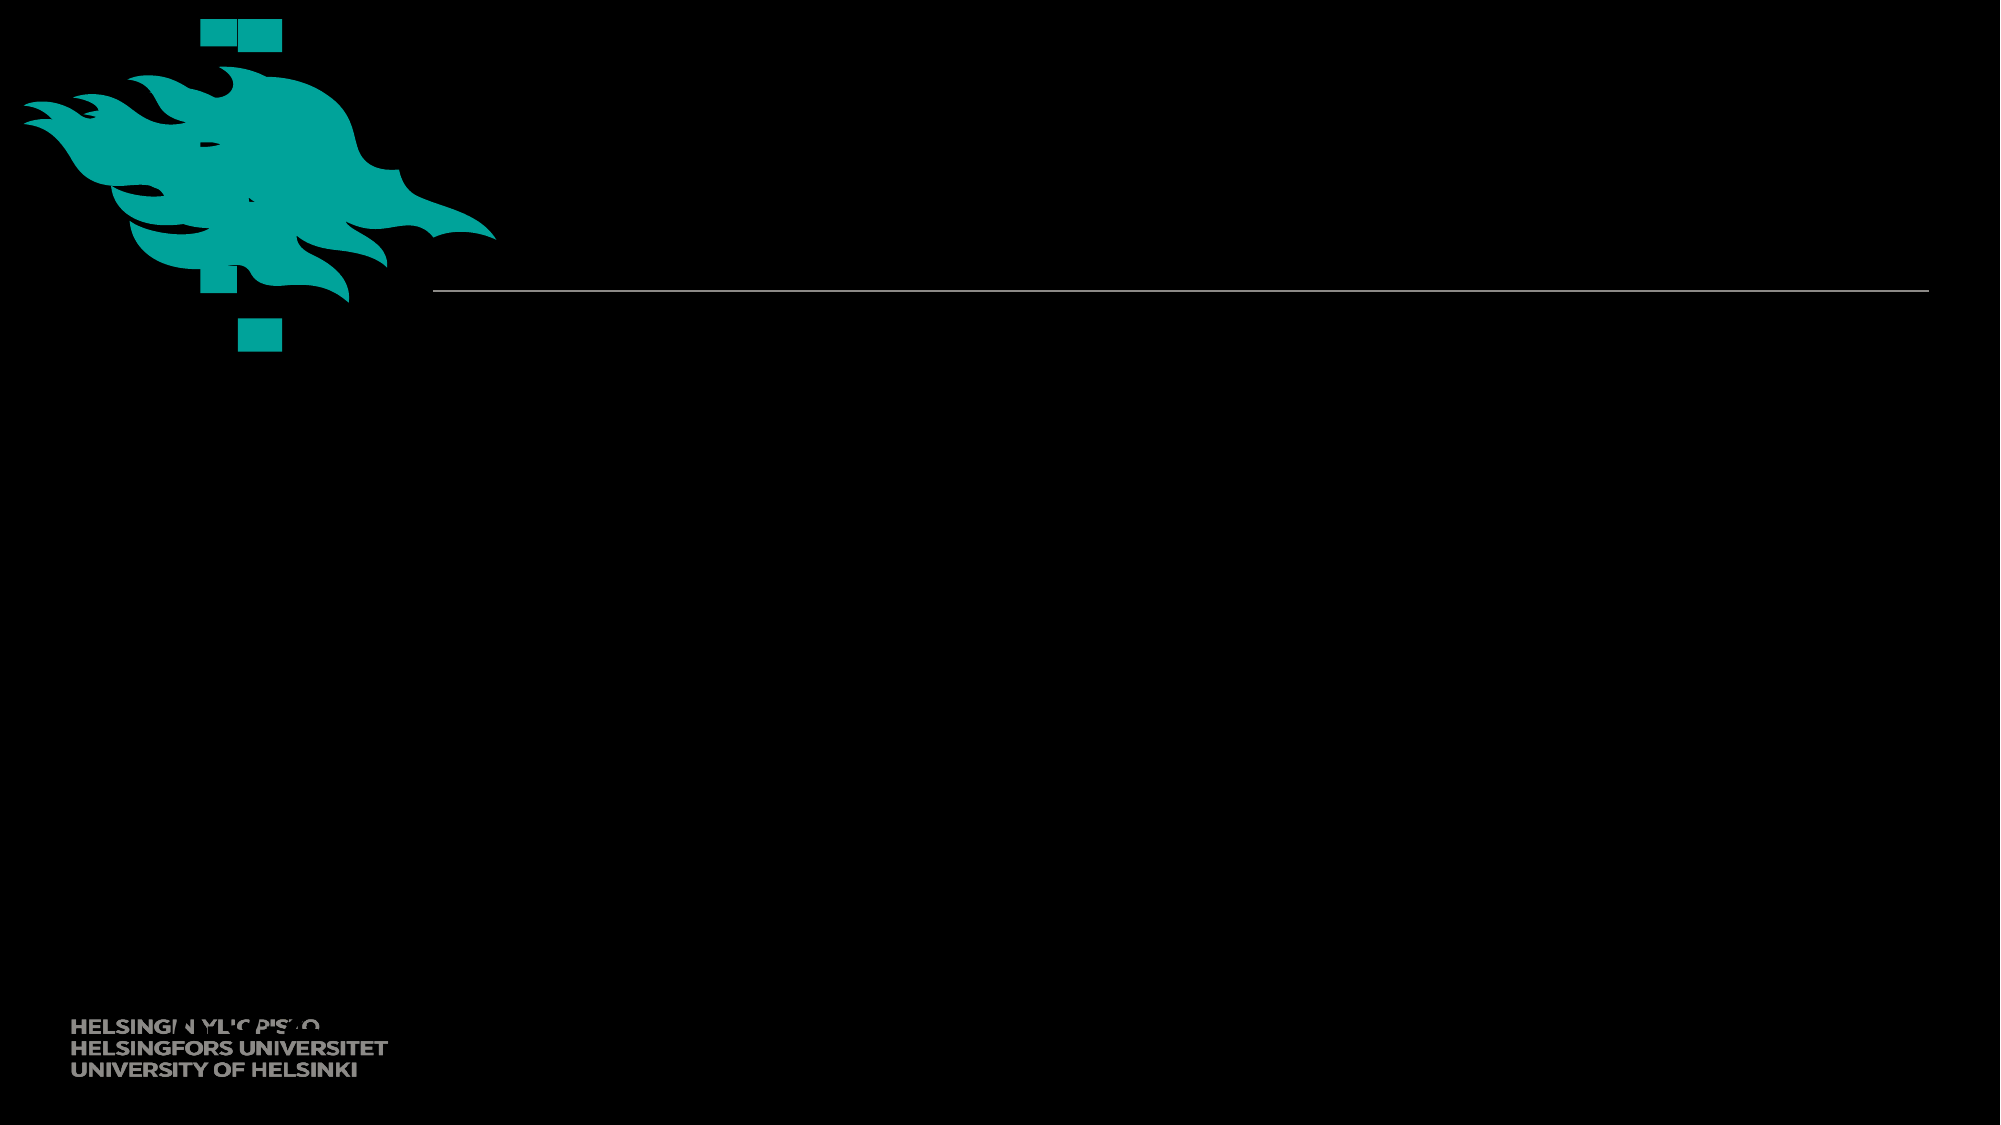

# Korvikealkoholimyrkytykset
Jenni Viinamäki, FT
Tutkijatohtori, Kliinisen farmakologian osasto, HY
Päihdelääketieteen yhdistyksen torstaikoulutus
7.9.2017